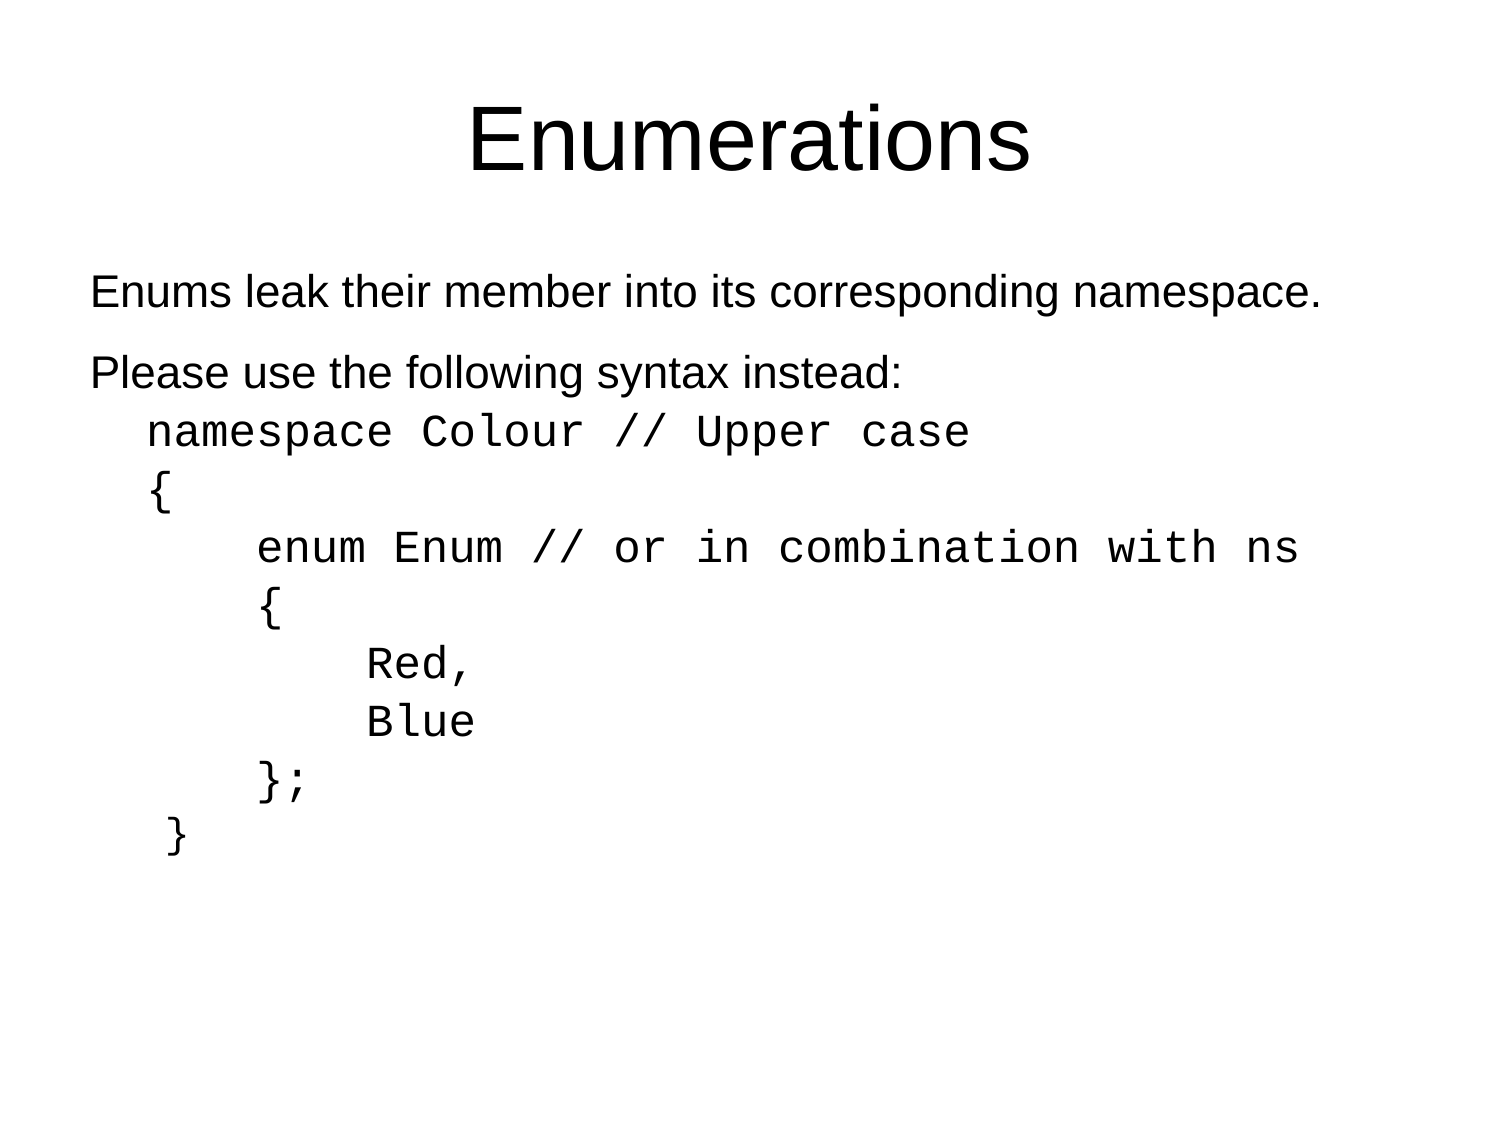

# Enumerations
Enums leak their member into its corresponding namespace.
Please use the following syntax instead:
	namespace Colour // Upper case
	{
	 enum Enum // or in combination with ns
	 {
	 Red,
	 Blue
	 };
}